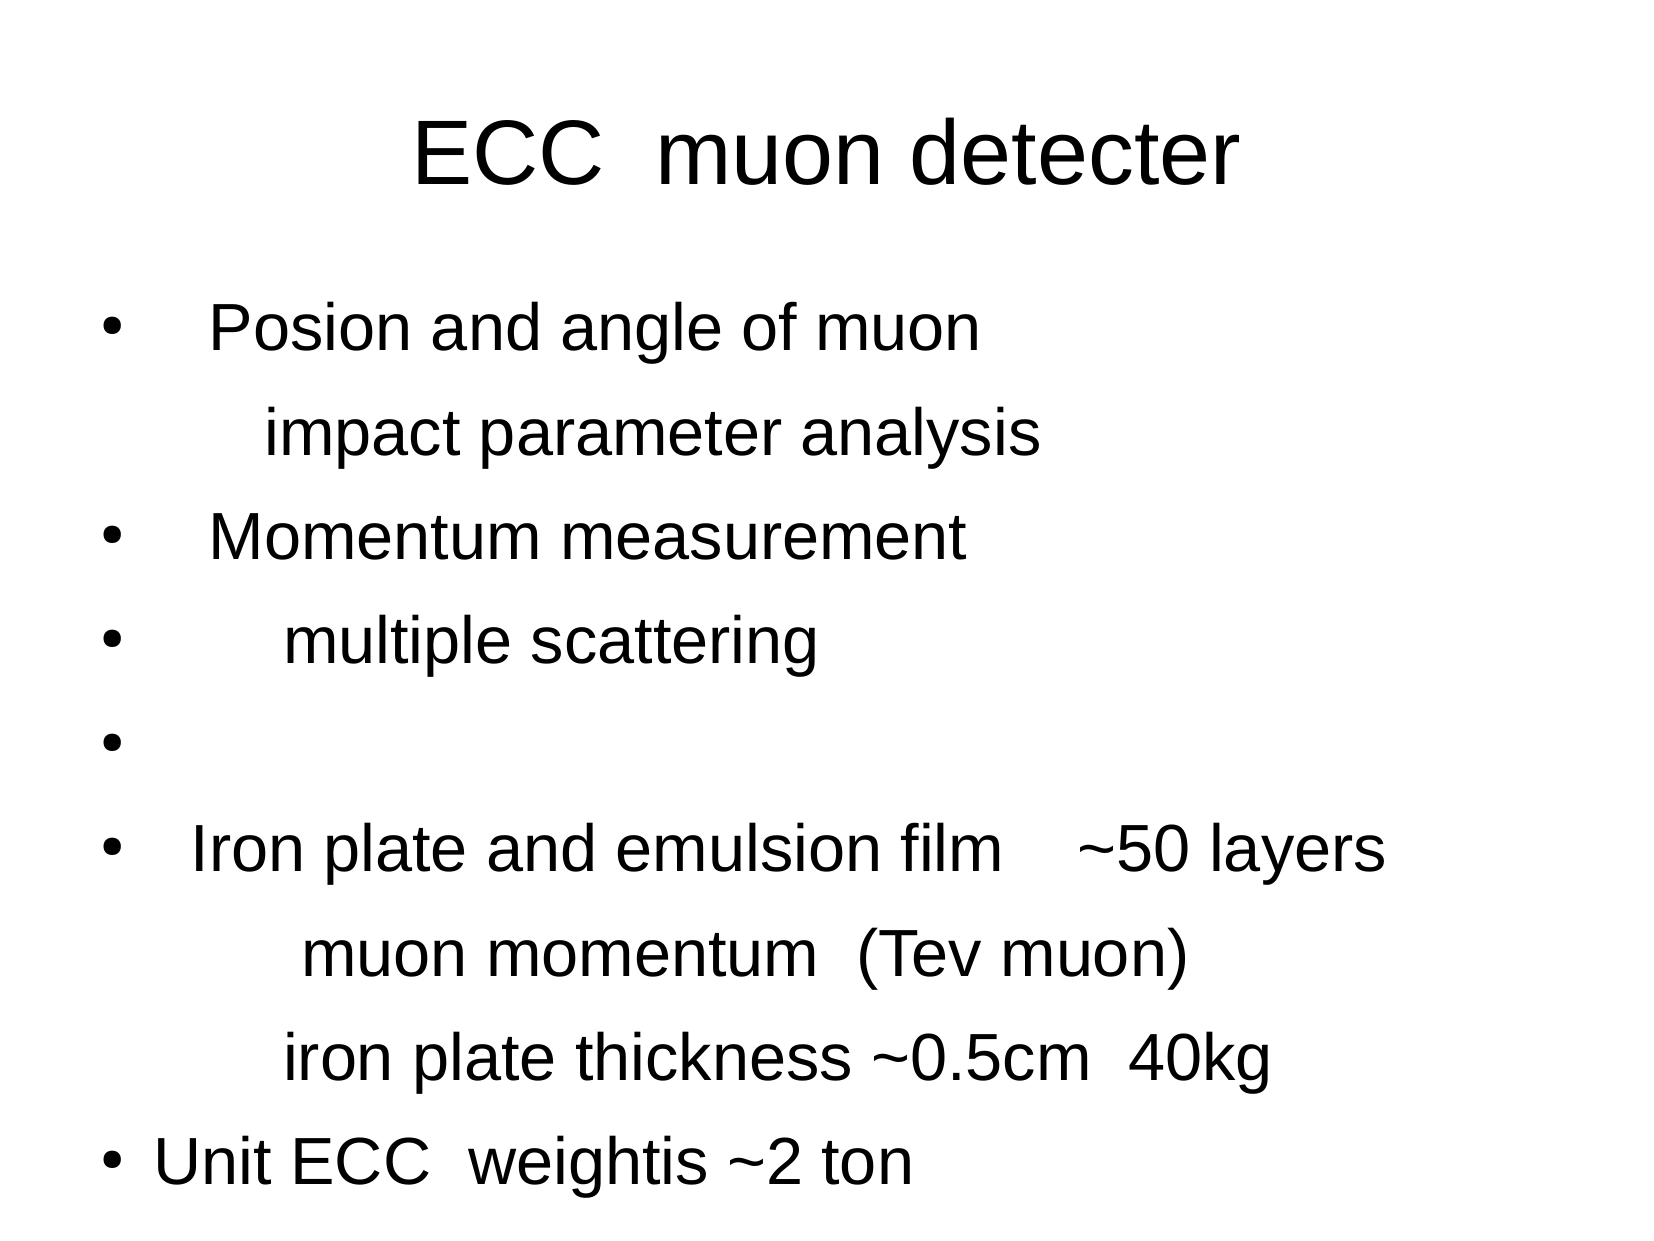

# ECC muon detecter
 Posion and angle of muon
 impact parameter analysis
 Momentum measurement
 multiple scattering
 Iron plate and emulsion film ~50 layers
 muon momentum (Tev muon)
 iron plate thickness ~0.5cm 40kg
Unit ECC weightis ~2 ton